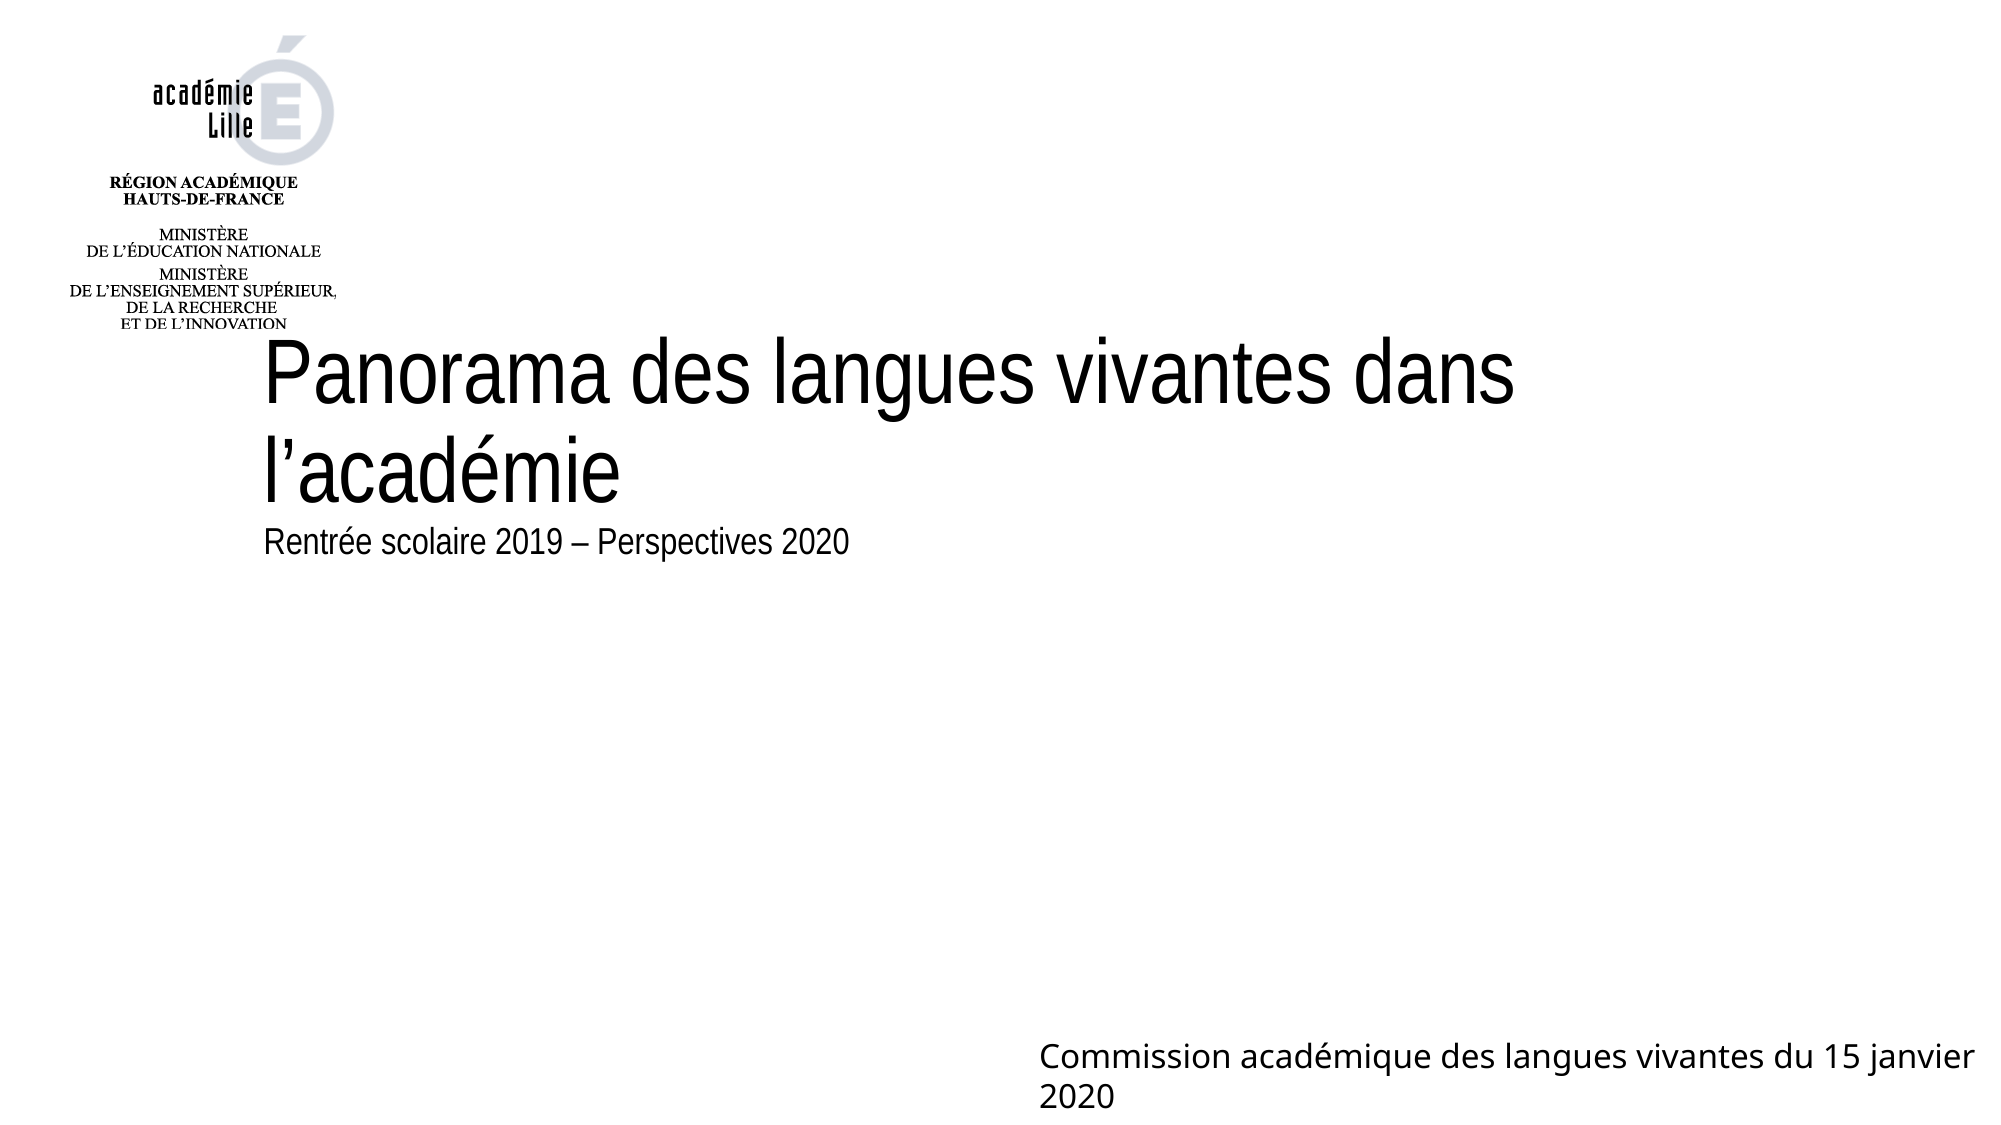

# Panorama des langues vivantes dans l’académie Rentrée scolaire 2019 – Perspectives 2020
Commission académique des langues vivantes du 15 janvier 2020